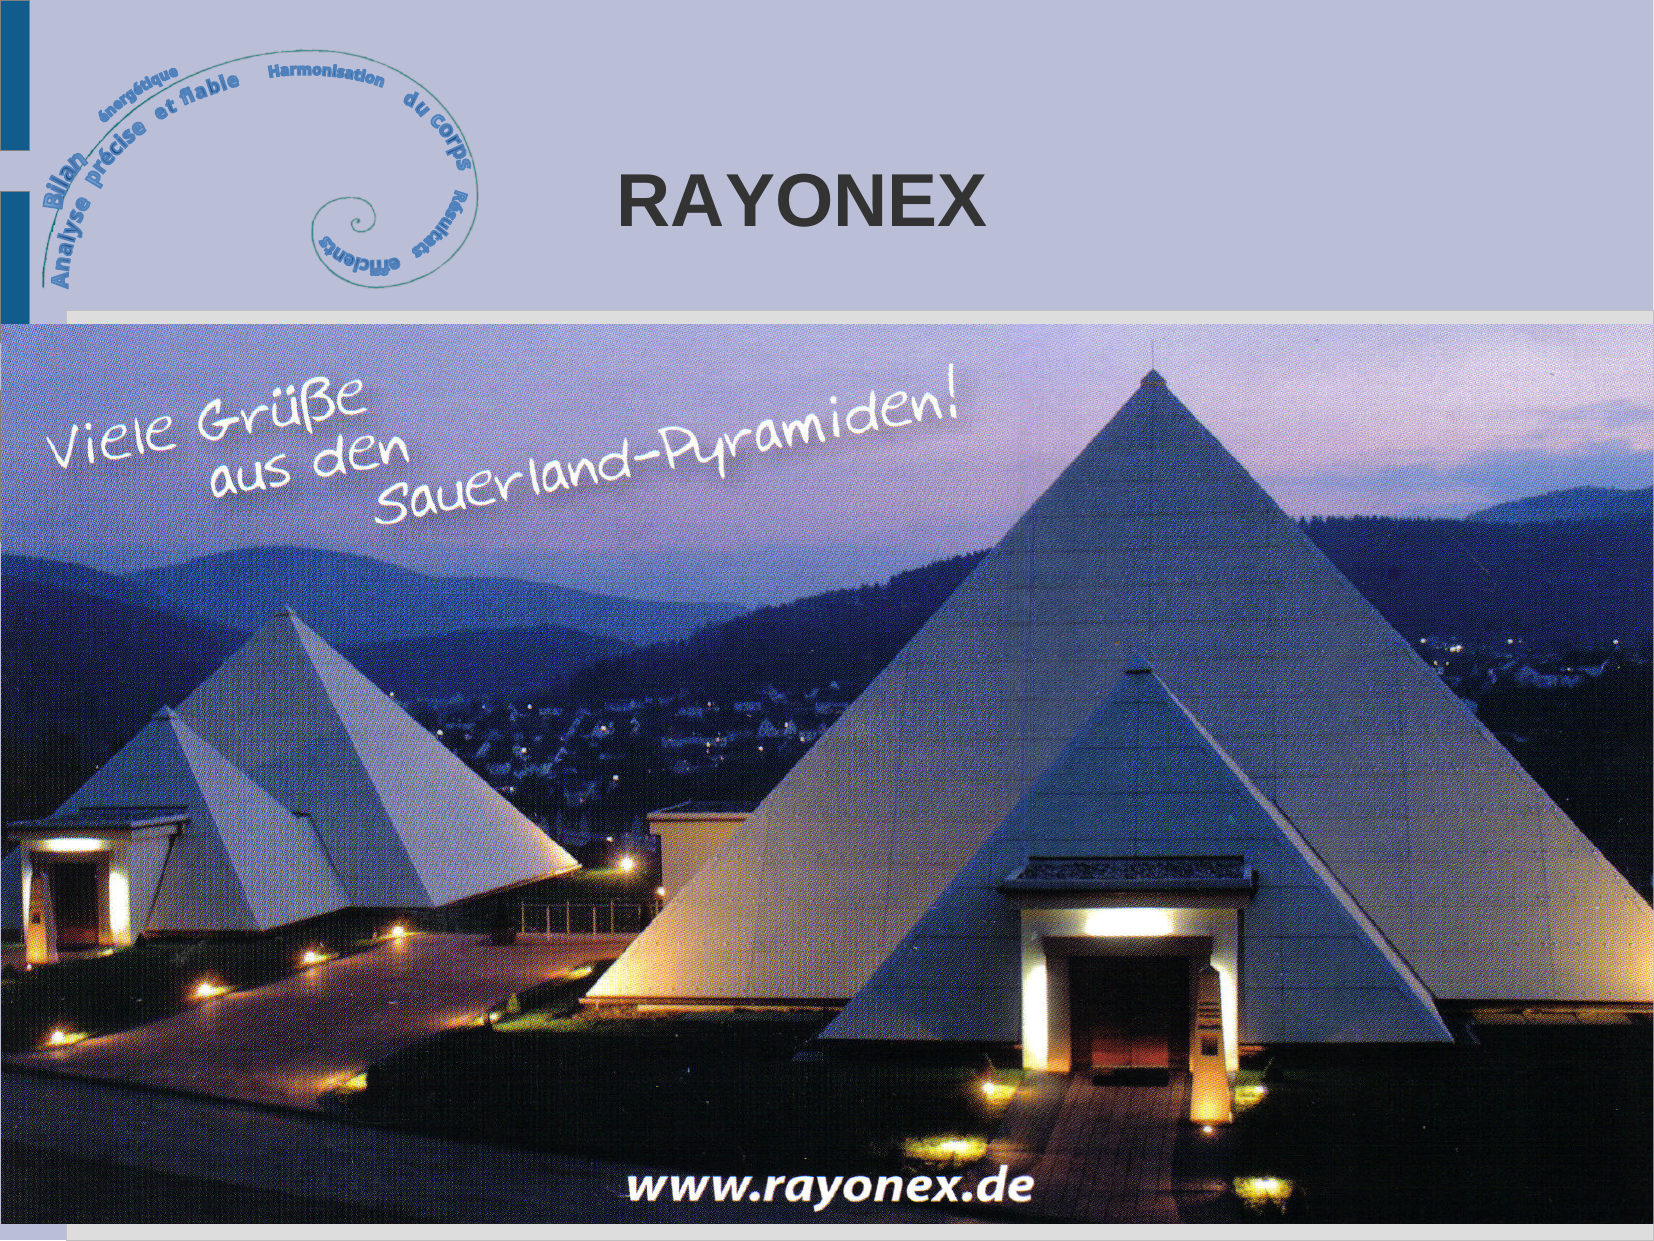

Harmonisation
énergétique
fiable
du
et
corps
précise
Bilan
Résultats
efficients
Analyse
# RAYONEX